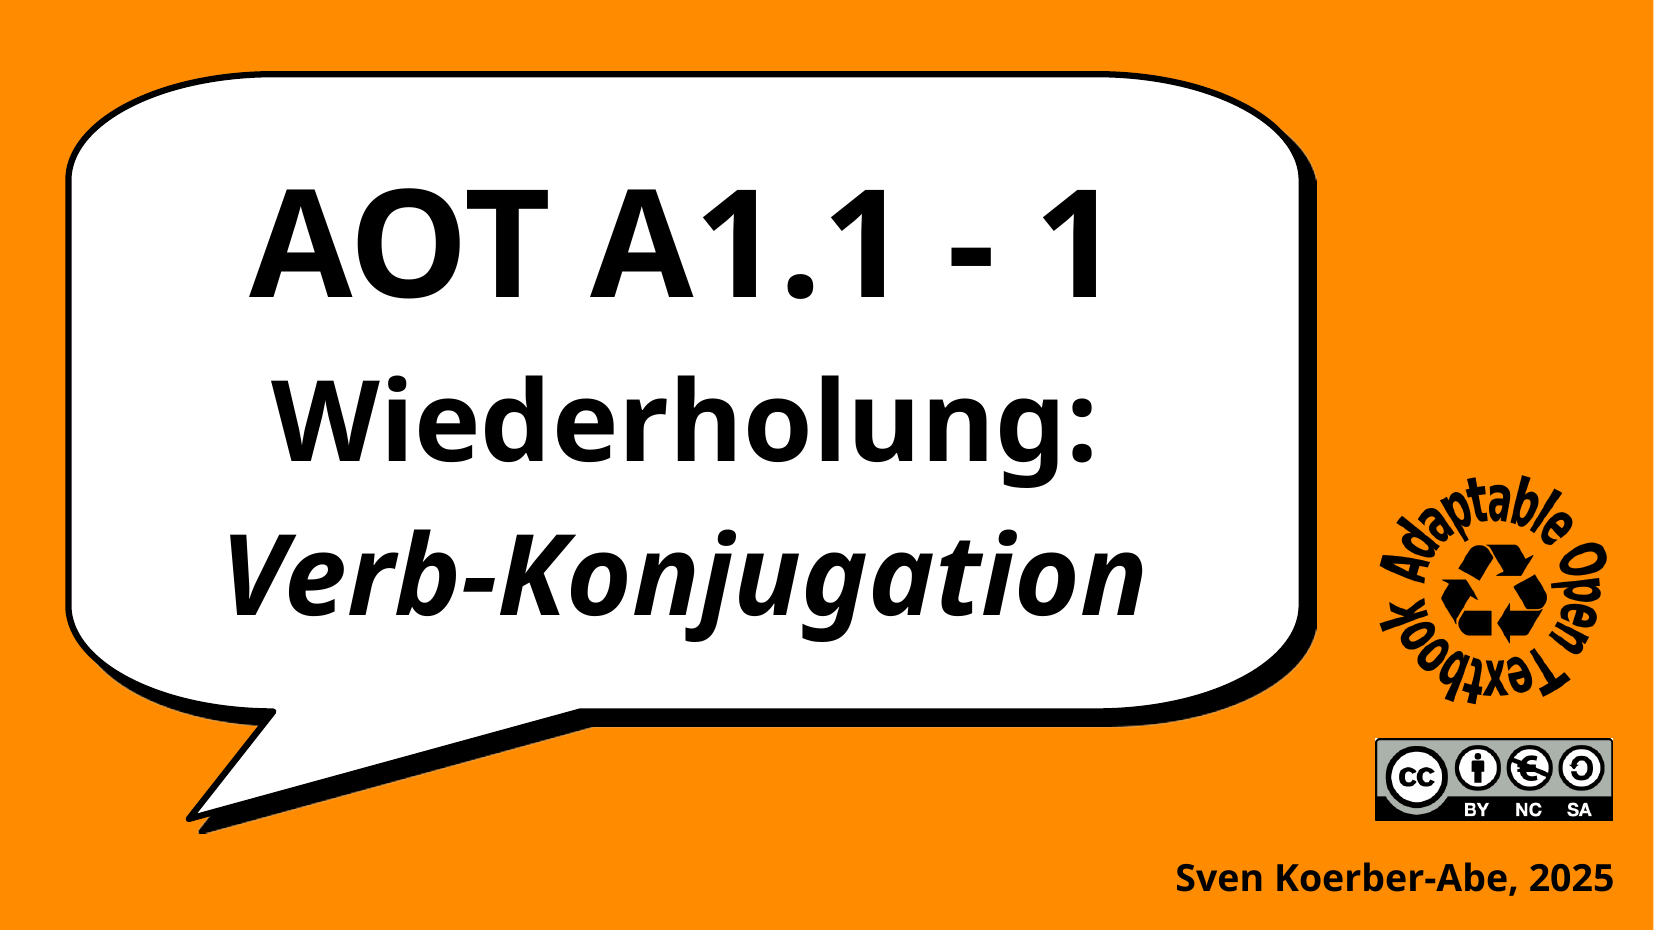

AOT A1.1 - 1
Wiederholung:
Verb-Konjugation
Sven Koerber-Abe, 2025